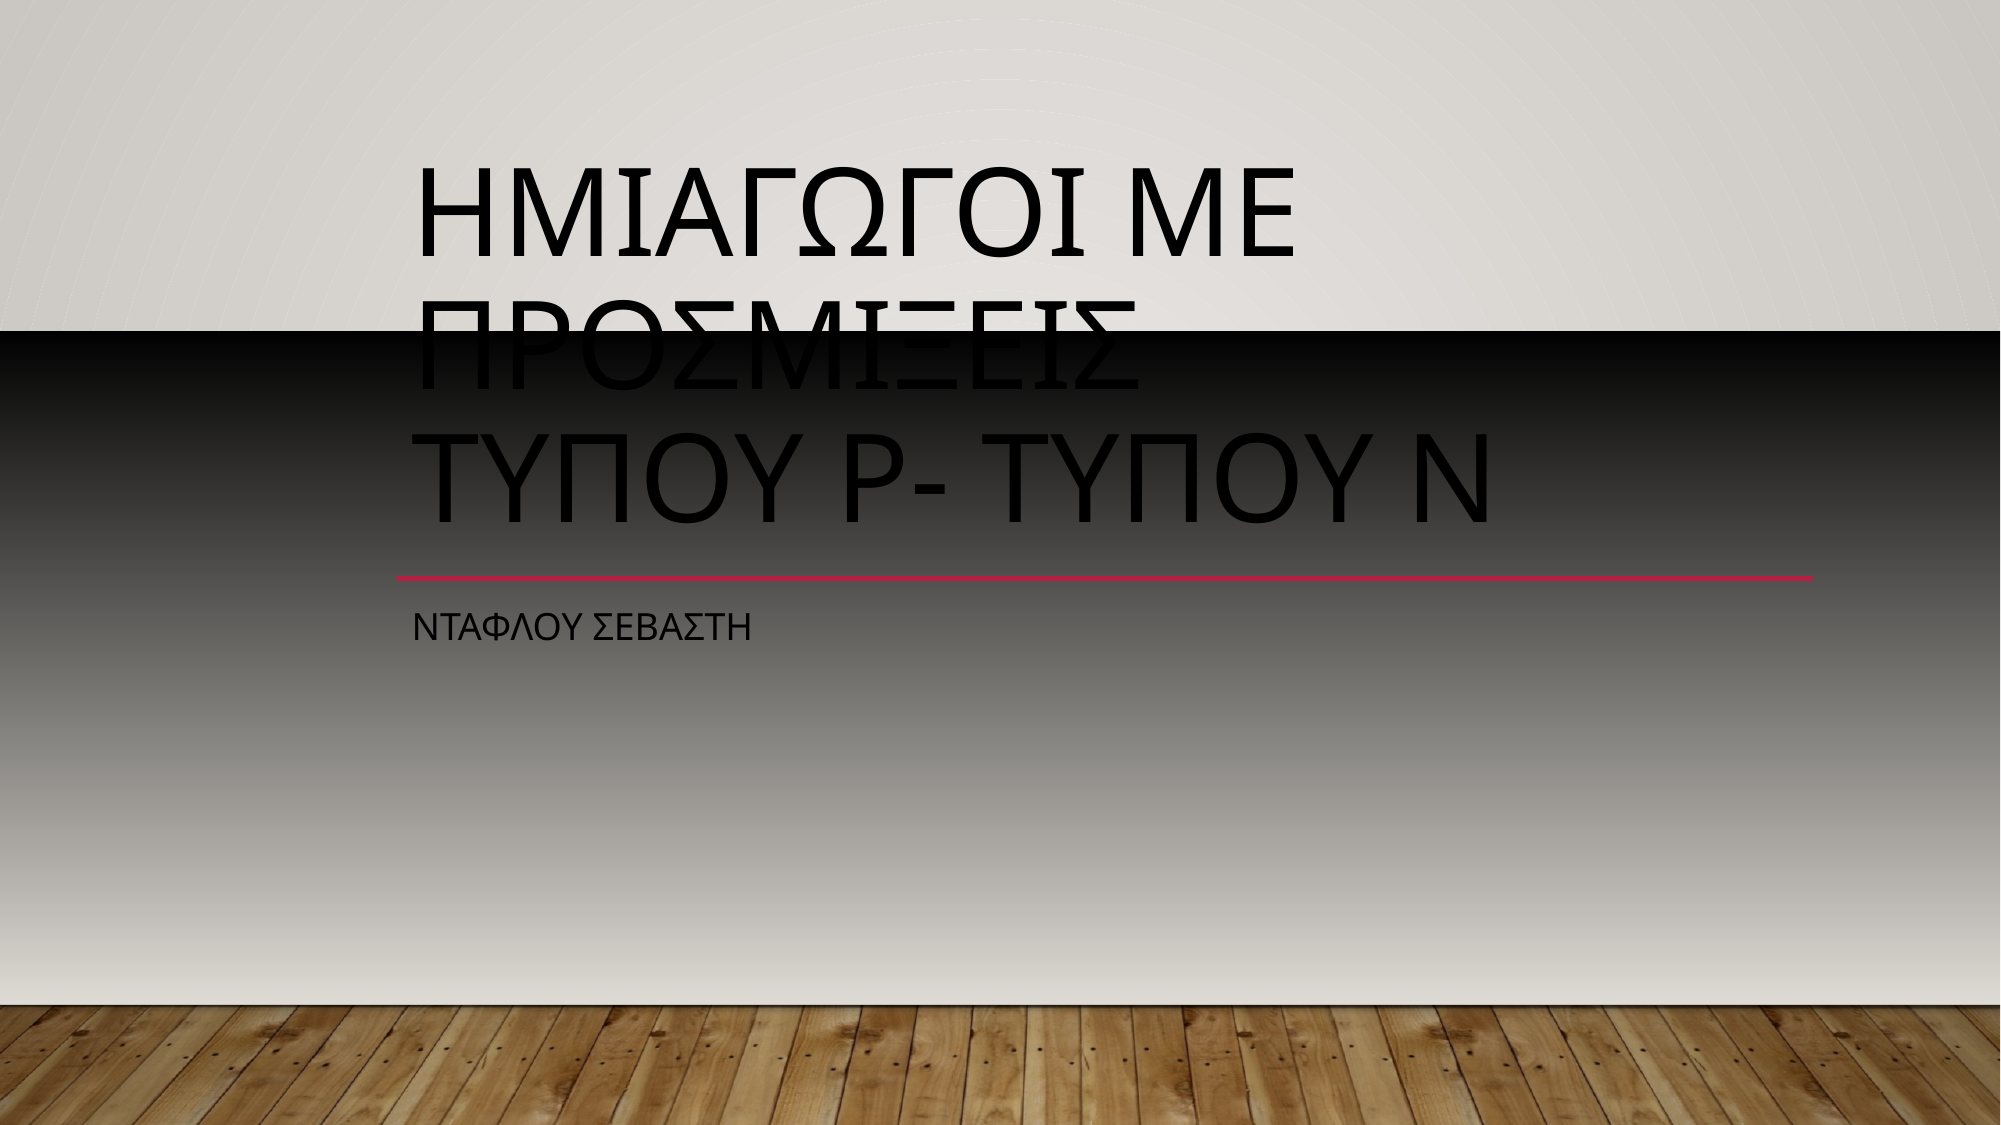

# Ημιαγωγοι με προσμιξεισ τυπου p- ΤΥΠΟΥ Ν
Νταφλου σεβαστη